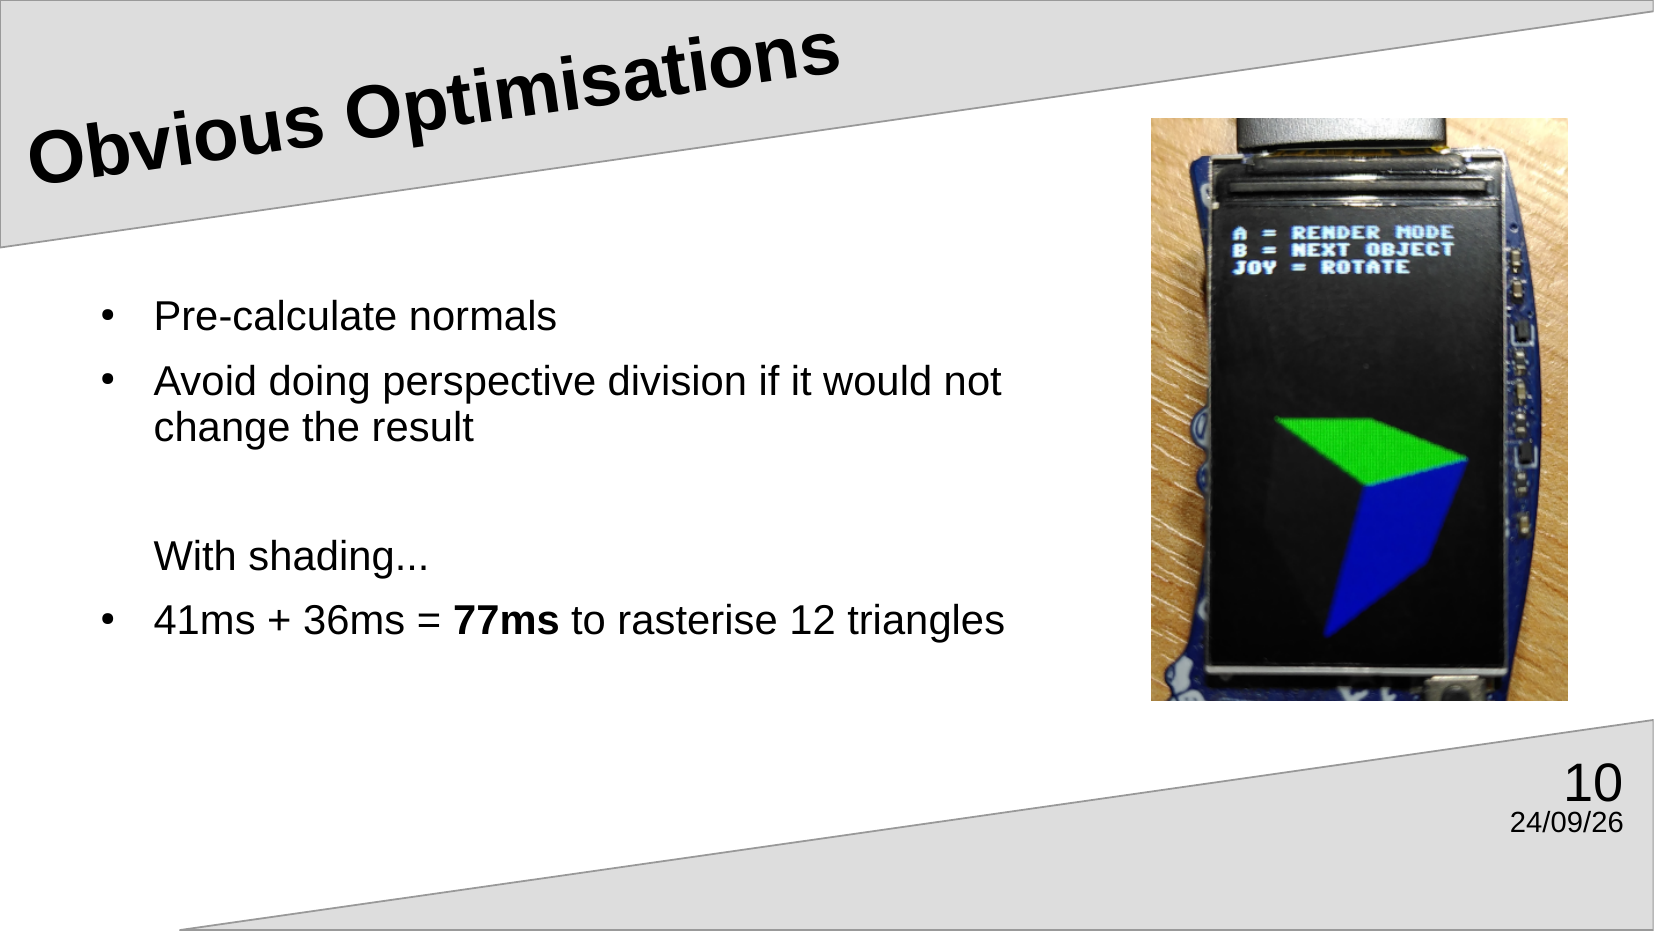

Obvious Optimisations
# Pre-calculate normals
Avoid doing perspective division if it would not change the result
With shading...
41ms + 36ms = 77ms to rasterise 12 triangles
10